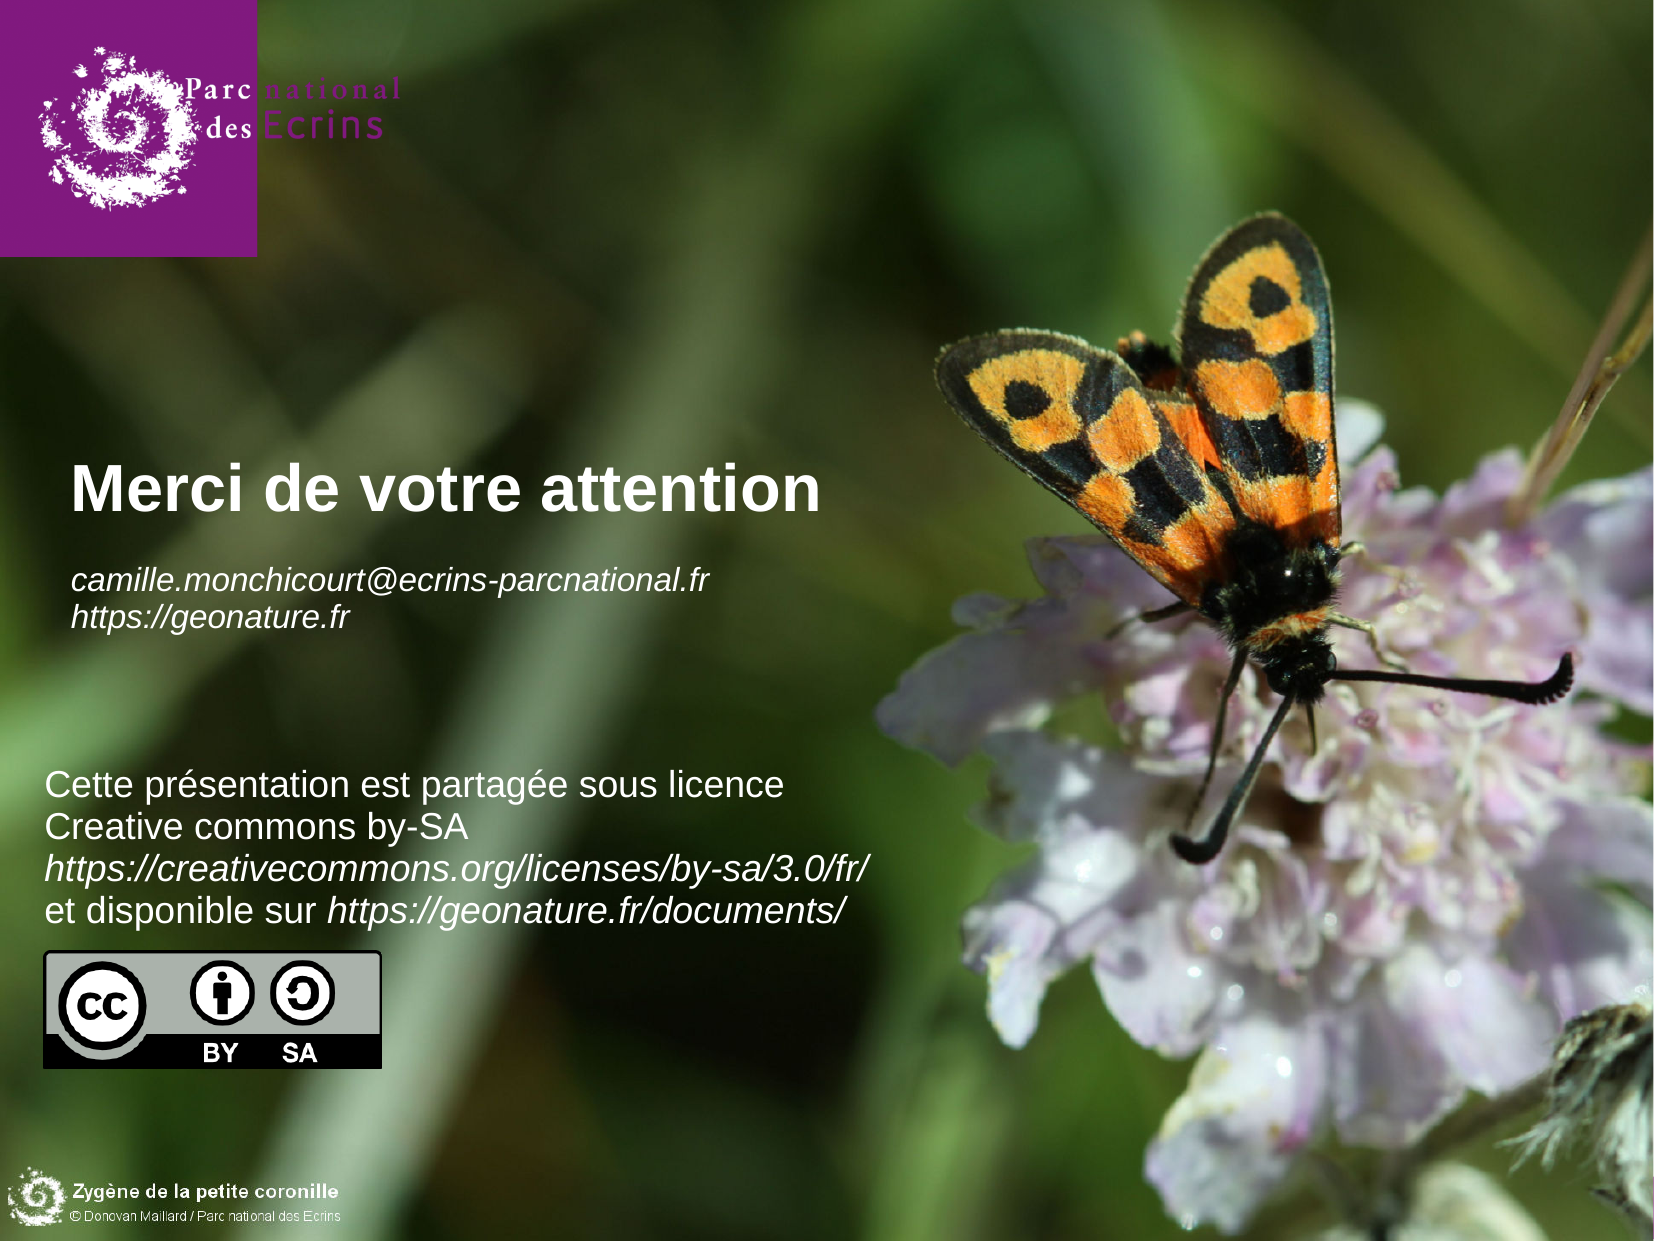

# Merci de votre attention
camille.monchicourt@ecrins-parcnational.fr
https://geonature.fr
Cette présentation est partagée sous licence
Creative commons by-SA
https://creativecommons.org/licenses/by-sa/3.0/fr/
et disponible sur https://geonature.fr/documents/